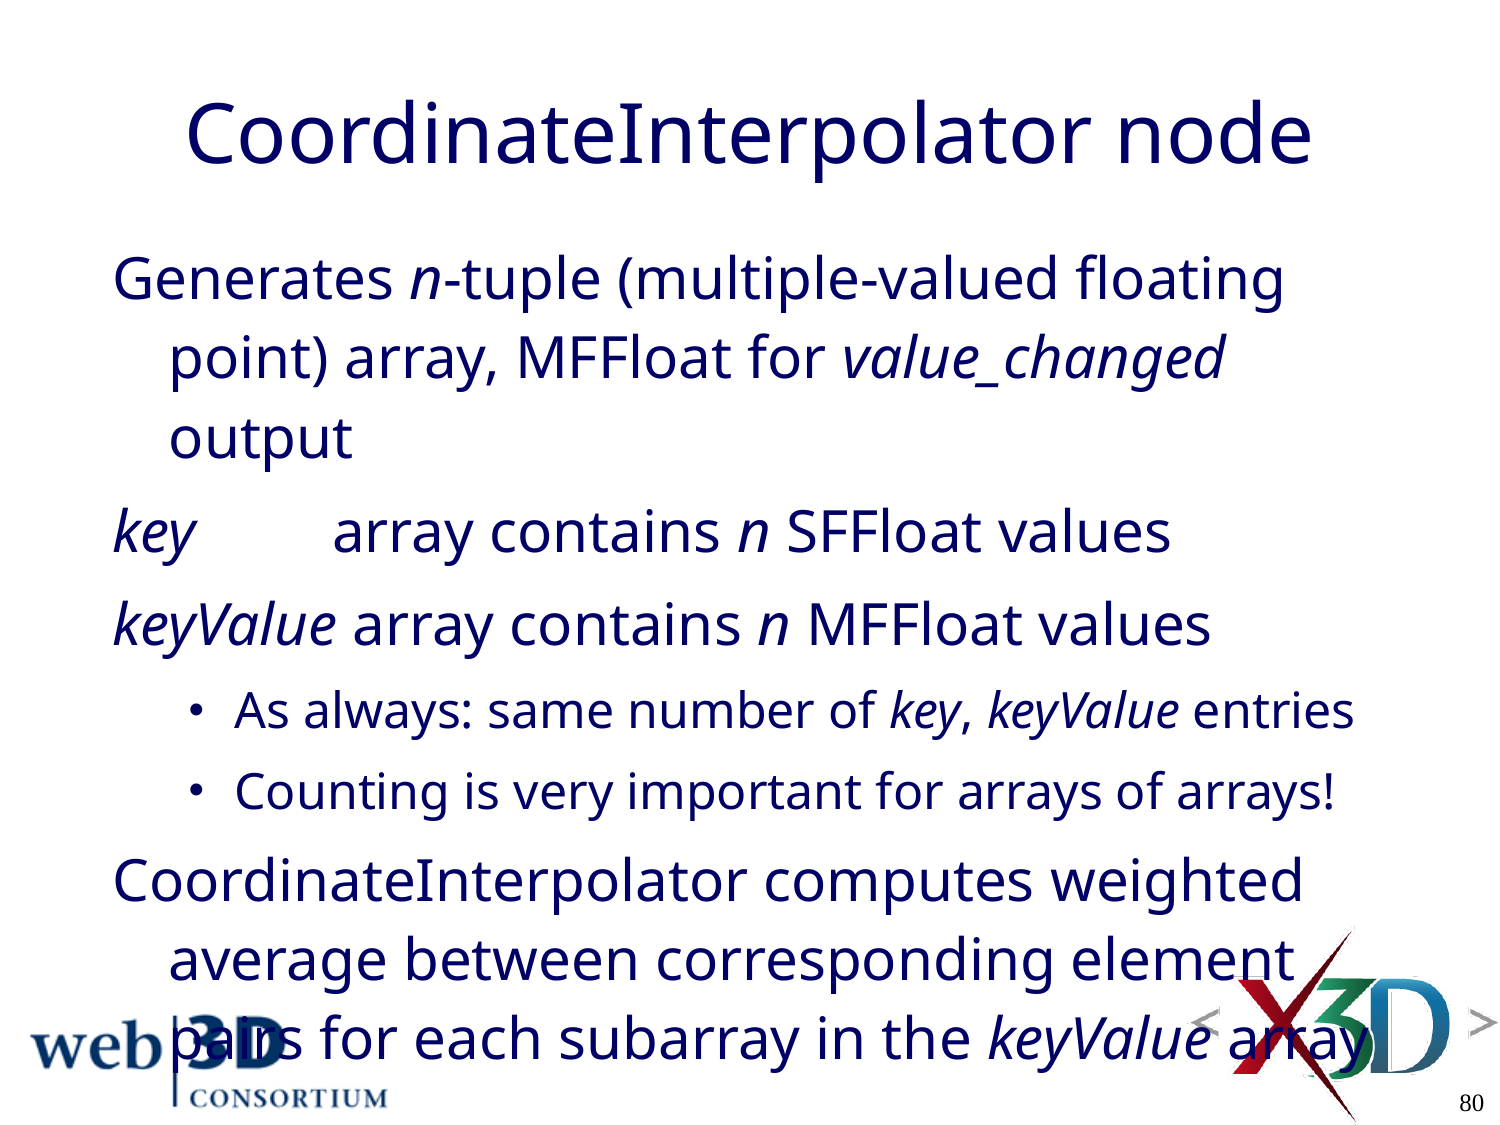

# CoordinateInterpolator node
Generates n-tuple (multiple-valued floating point) array, MFFloat for value_changed output
key array contains n SFFloat values
keyValue array contains n MFFloat values
As always: same number of key, keyValue entries
Counting is very important for arrays of arrays!
CoordinateInterpolator computes weighted average between corresponding element pairs for each subarray in the keyValue array